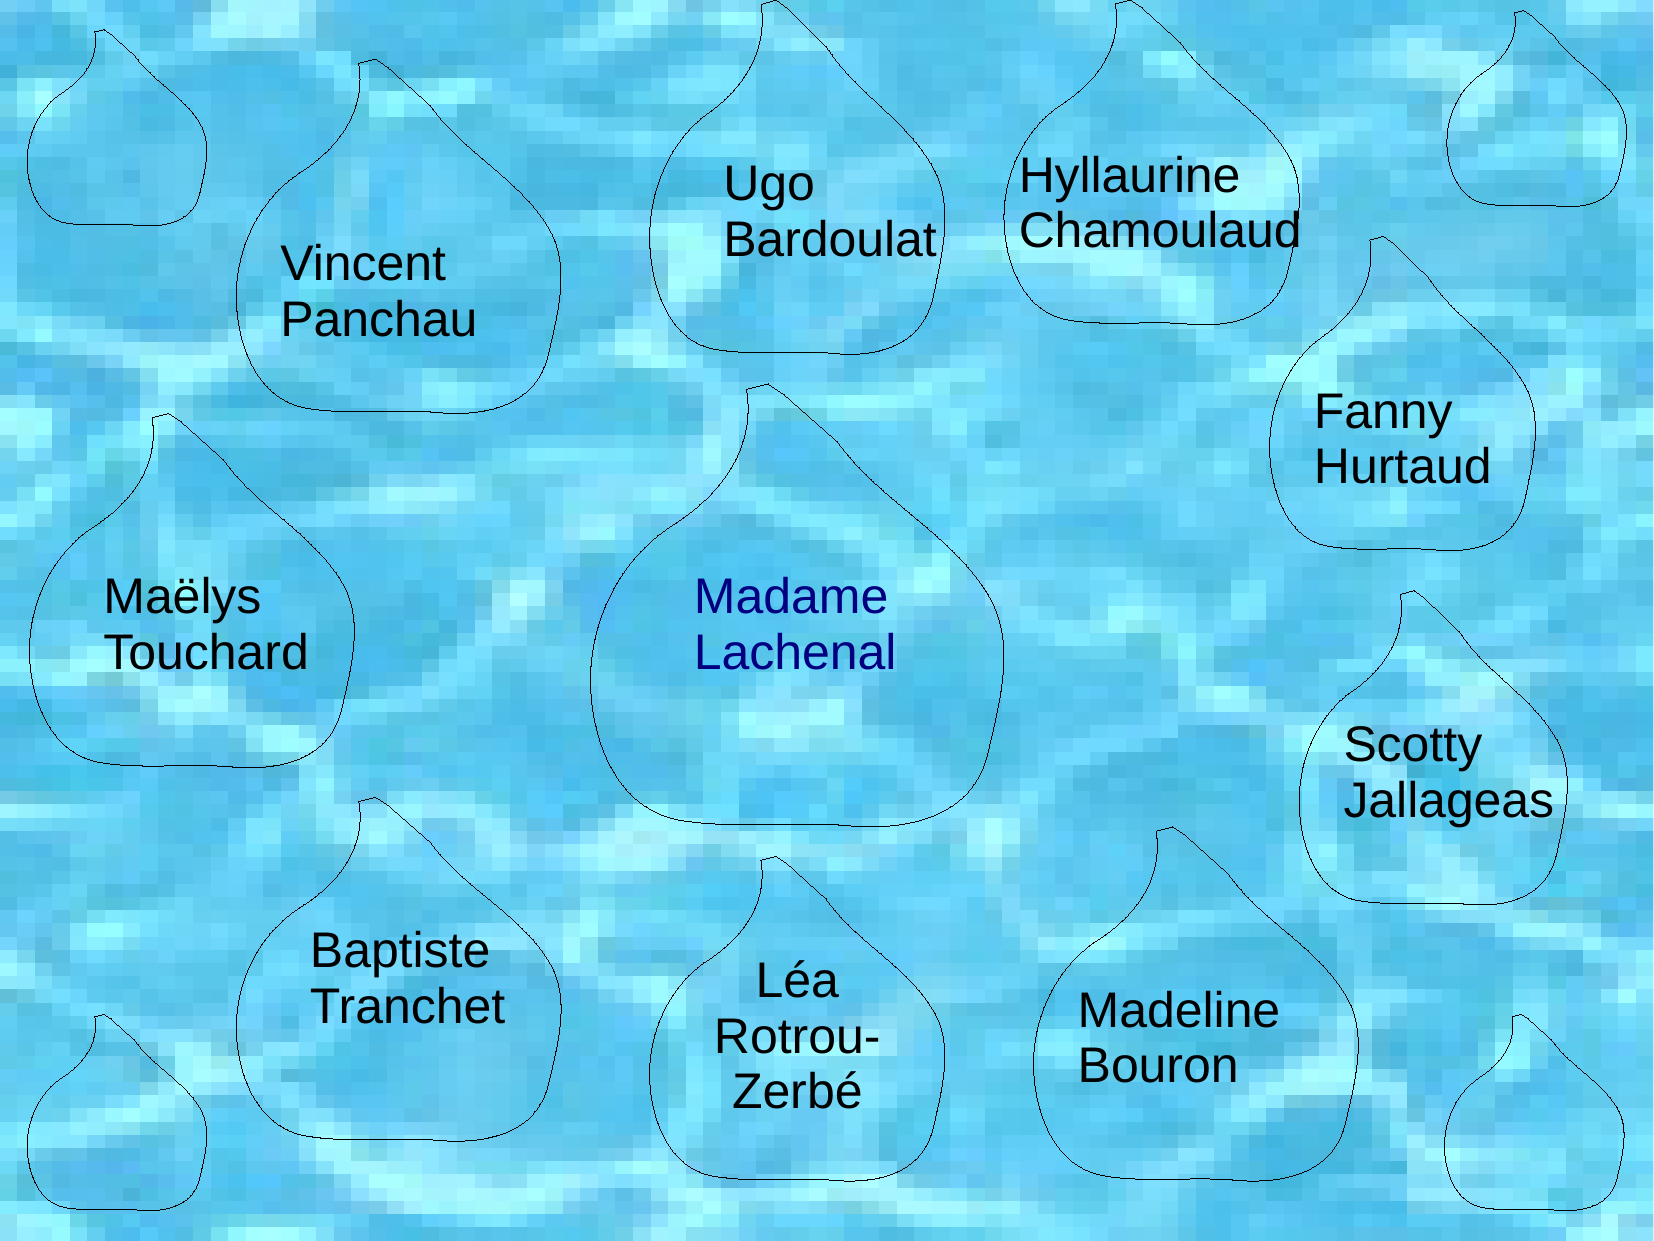

Hyllaurine
Chamoulaud
Ugo
Bardoulat
Vincent
Panchau
Fanny
Hurtaud
Maëlys
Touchard
Madame
Lachenal
Scotty
Jallageas
Baptiste
Tranchet
Léa
Rotrou-Zerbé
Madeline
Bouron